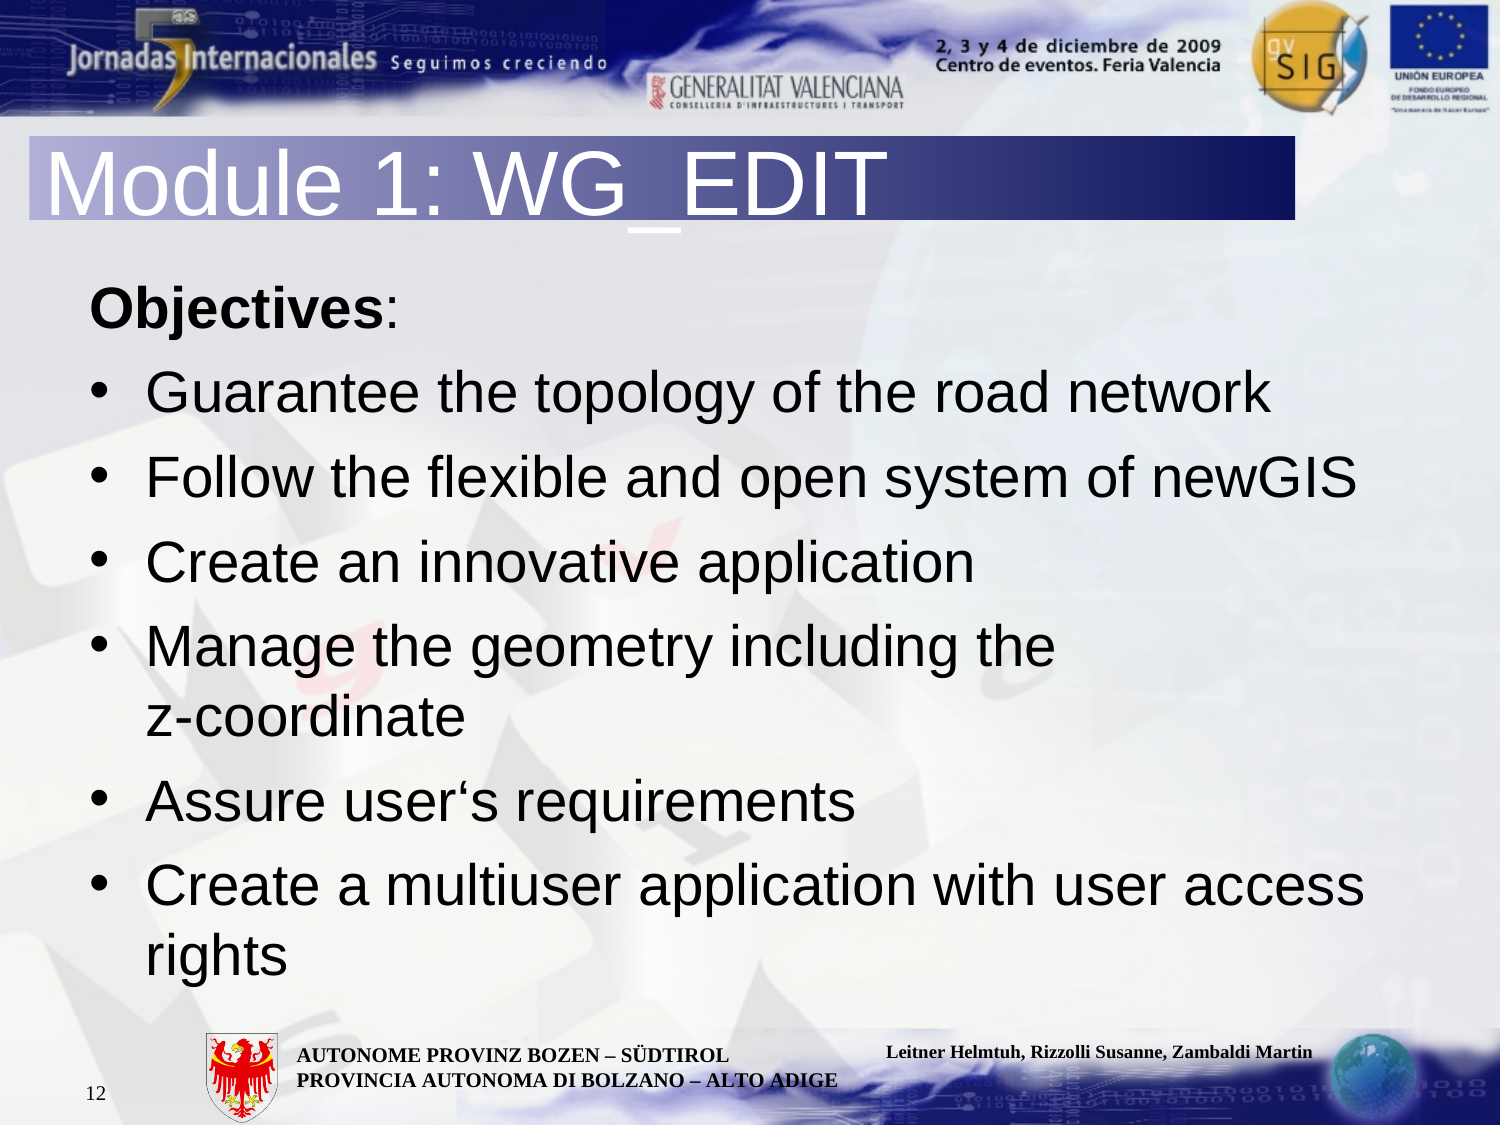

Module 1: WG_EDIT
# Objectives:
Guarantee the topology of the road network
Follow the flexible and open system of newGIS
Create an innovative application
Manage the geometry including the
z-coordinate
Assure user‘s requirements
Create a multiuser application with user access rights